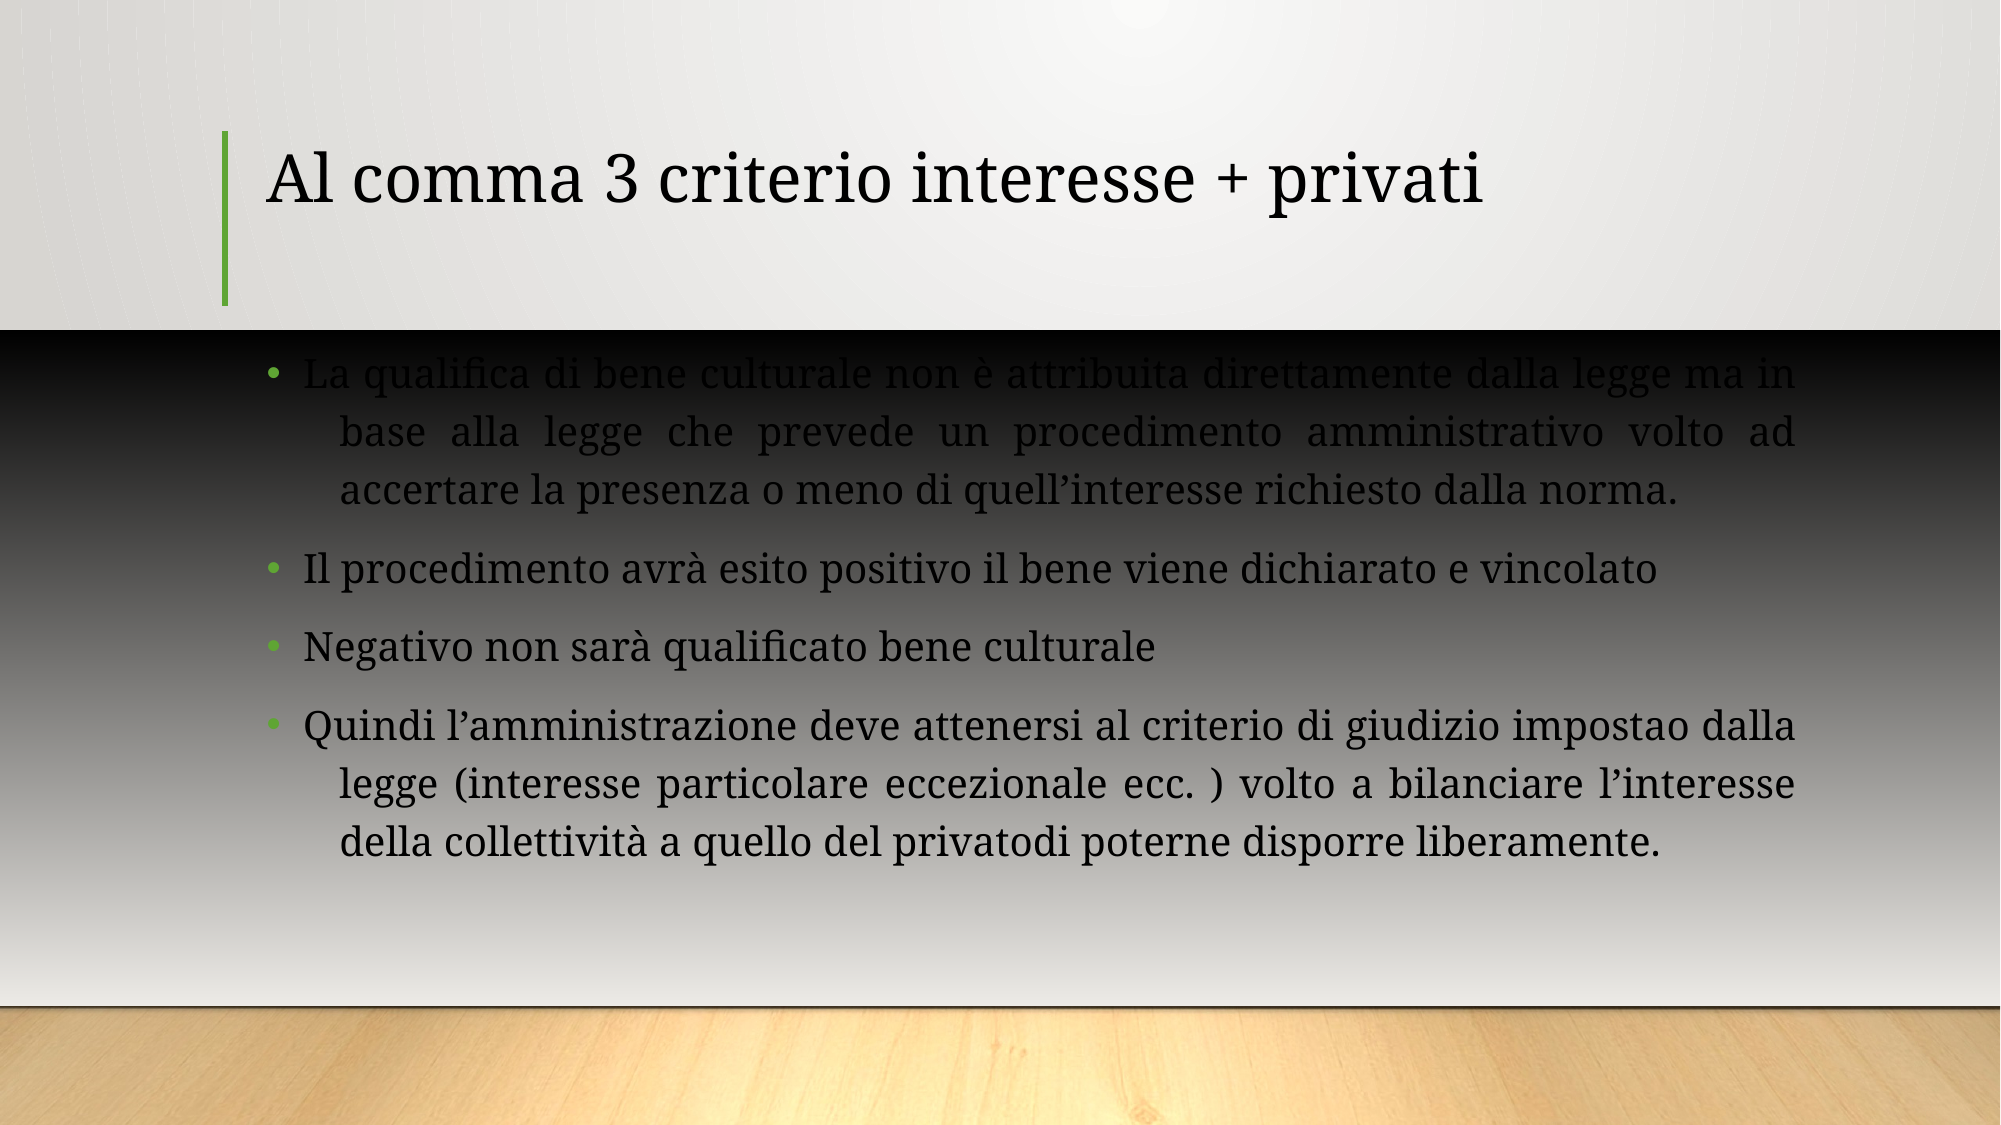

# Al comma 3 criterio interesse + privati
La qualifica di bene culturale non è attribuita direttamente dalla legge ma in base alla legge che prevede un procedimento amministrativo volto ad accertare la presenza o meno di quell’interesse richiesto dalla norma.
Il procedimento avrà esito positivo il bene viene dichiarato e vincolato
Negativo non sarà qualificato bene culturale
Quindi l’amministrazione deve attenersi al criterio di giudizio impostao dalla legge (interesse particolare eccezionale ecc. ) volto a bilanciare l’interesse della collettività a quello del privatodi poterne disporre liberamente.